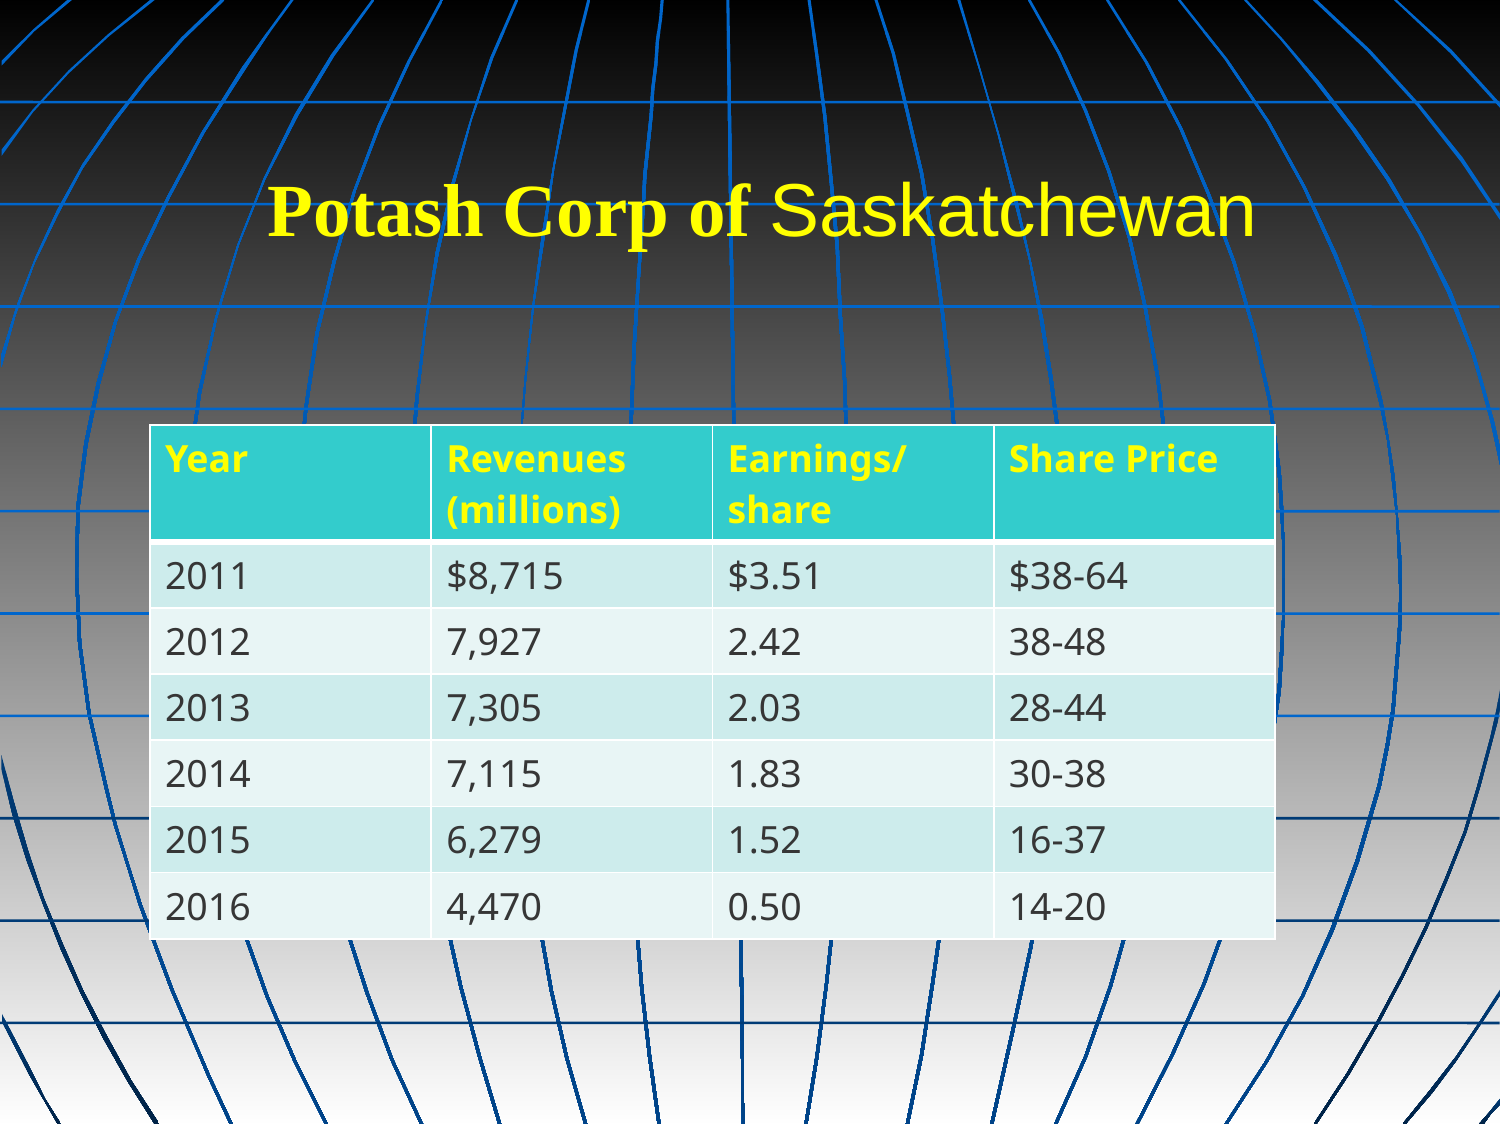

# Potash Corp of Saskatchewan
| Year | Revenues (millions) | Earnings/ share | Share Price |
| --- | --- | --- | --- |
| 2011 | $8,715 | $3.51 | $38-64 |
| 2012 | 7,927 | 2.42 | 38-48 |
| 2013 | 7,305 | 2.03 | 28-44 |
| 2014 | 7,115 | 1.83 | 30-38 |
| 2015 | 6,279 | 1.52 | 16-37 |
| 2016 | 4,470 | 0.50 | 14-20 |